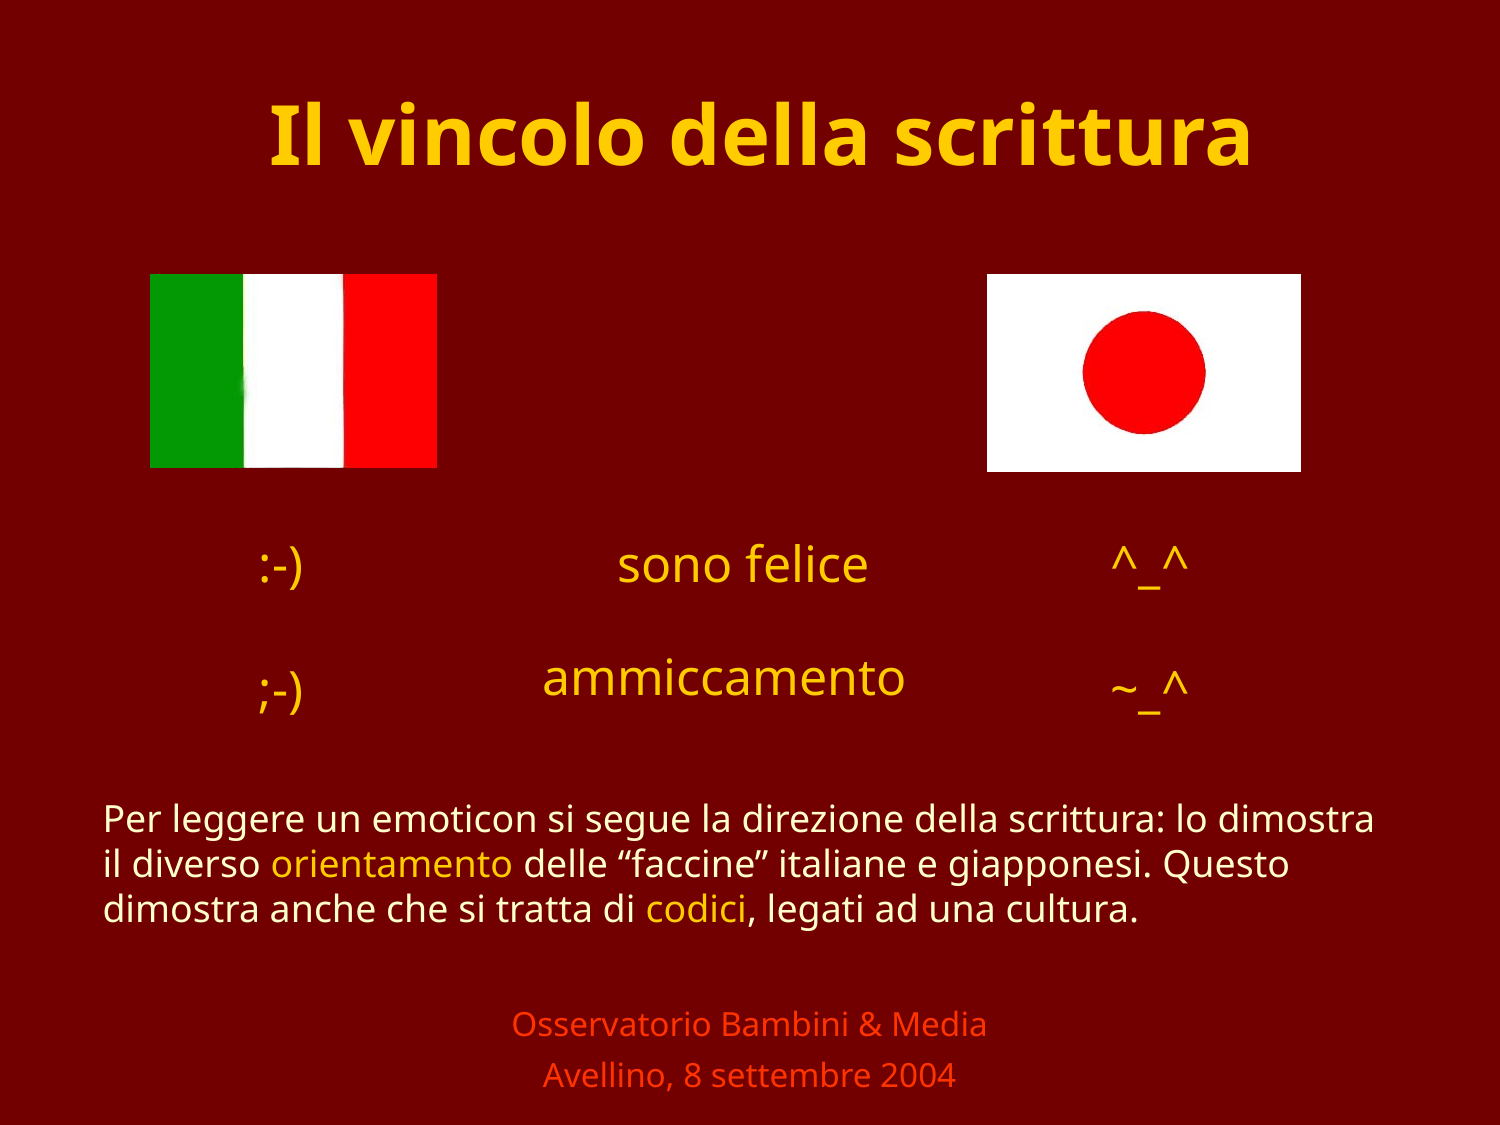

Il vincolo della scrittura
:-)
sono felice
^_^
ammiccamento
;-)
~_^
Per leggere un emoticon si segue la direzione della scrittura: lo dimostra il diverso orientamento delle “faccine” italiane e giapponesi. Questo dimostra anche che si tratta di codici, legati ad una cultura.
Osservatorio Bambini & Media
Avellino, 8 settembre 2004